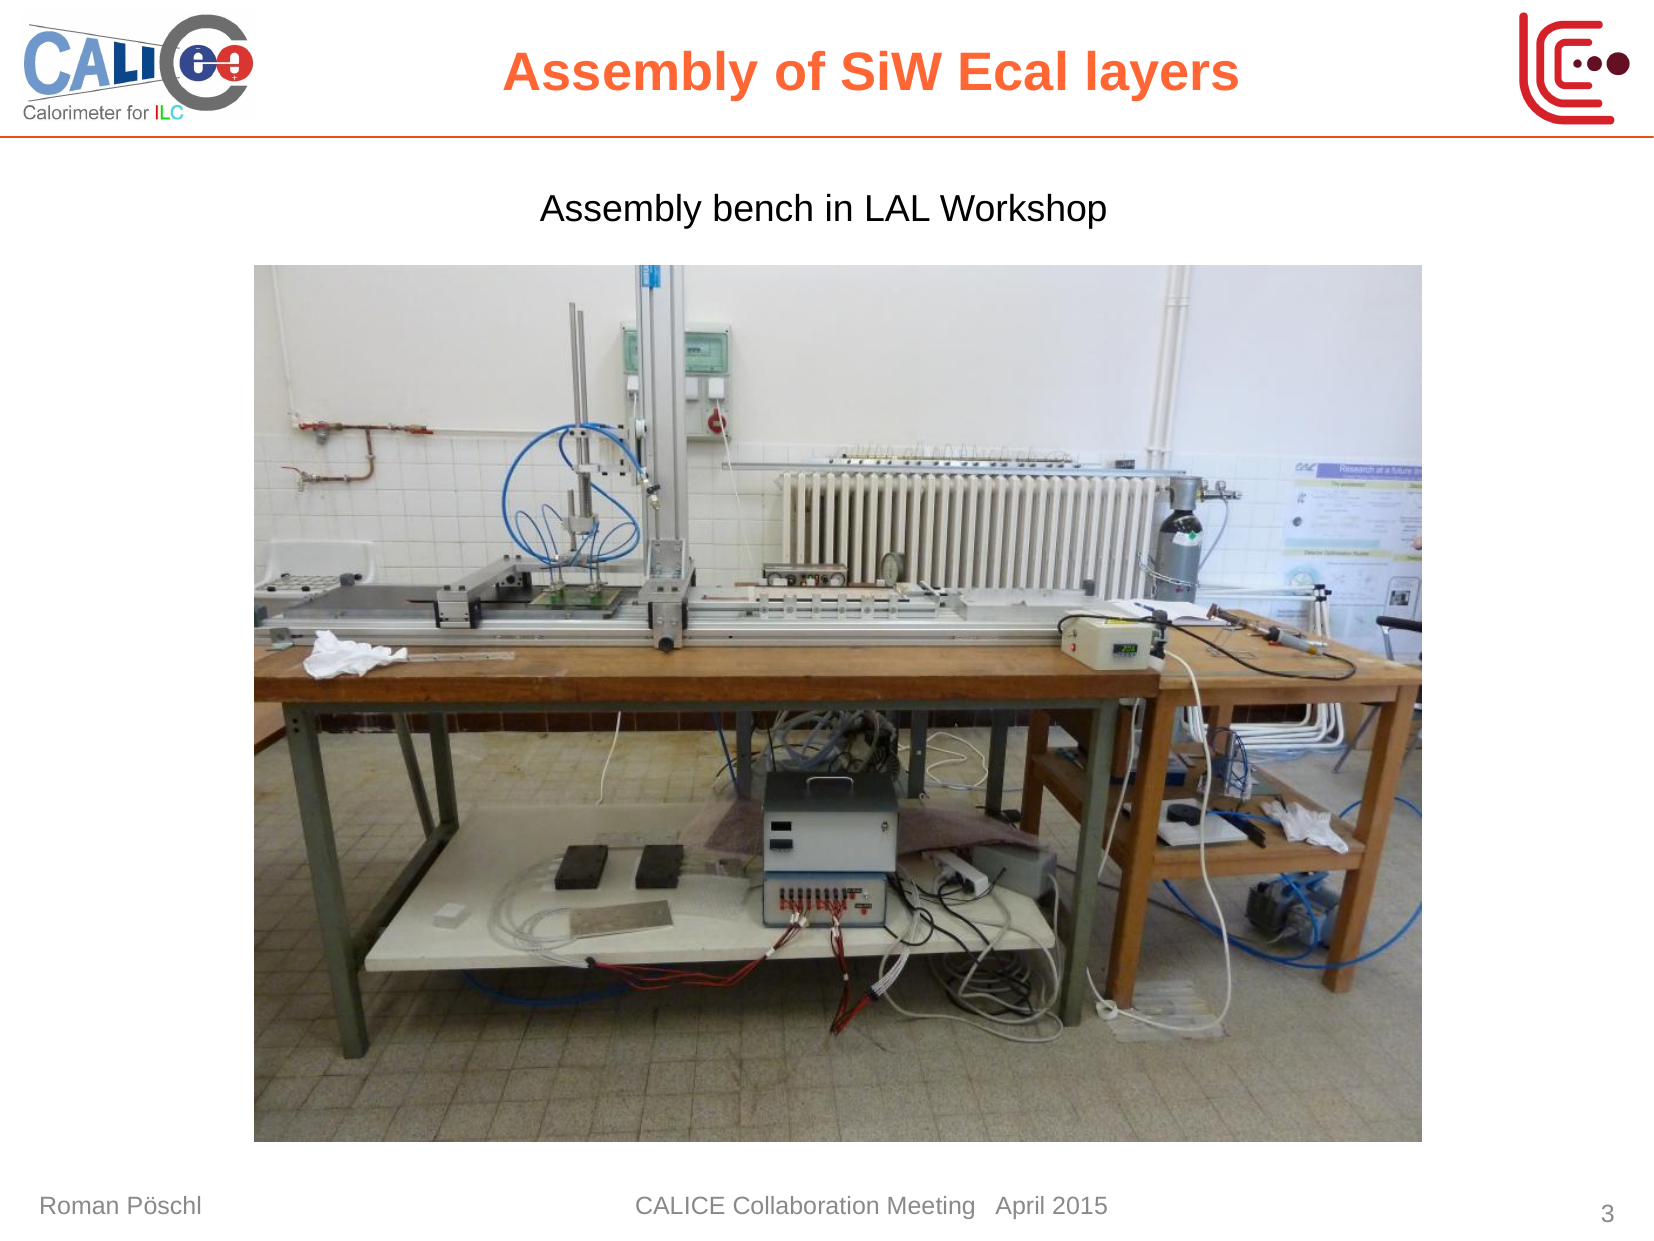

# Assembly of SiW Ecal layers
Assembly bench in LAL Workshop